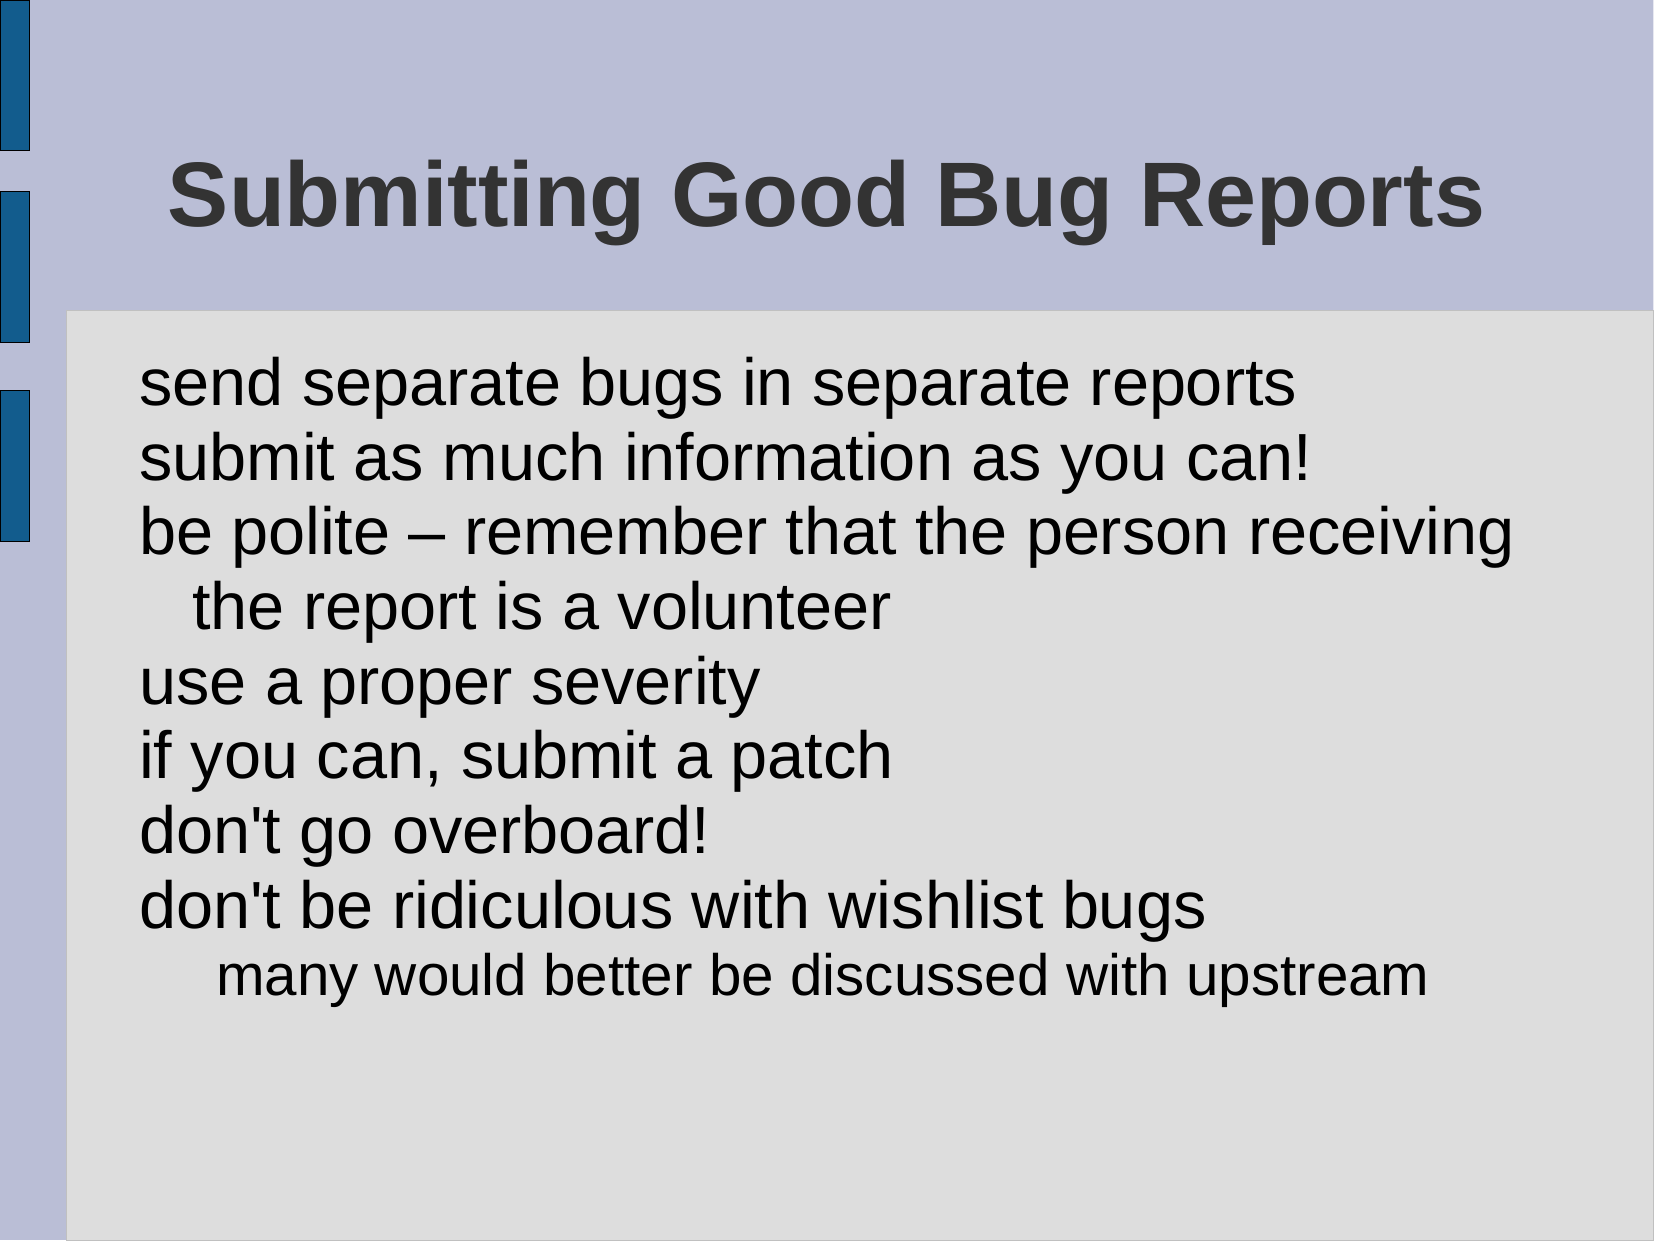

# Submitting Good Bug Reports
send separate bugs in separate reports
submit as much information as you can!
be polite – remember that the person receiving the report is a volunteer
use a proper severity
if you can, submit a patch
don't go overboard!
don't be ridiculous with wishlist bugs
many would better be discussed with upstream